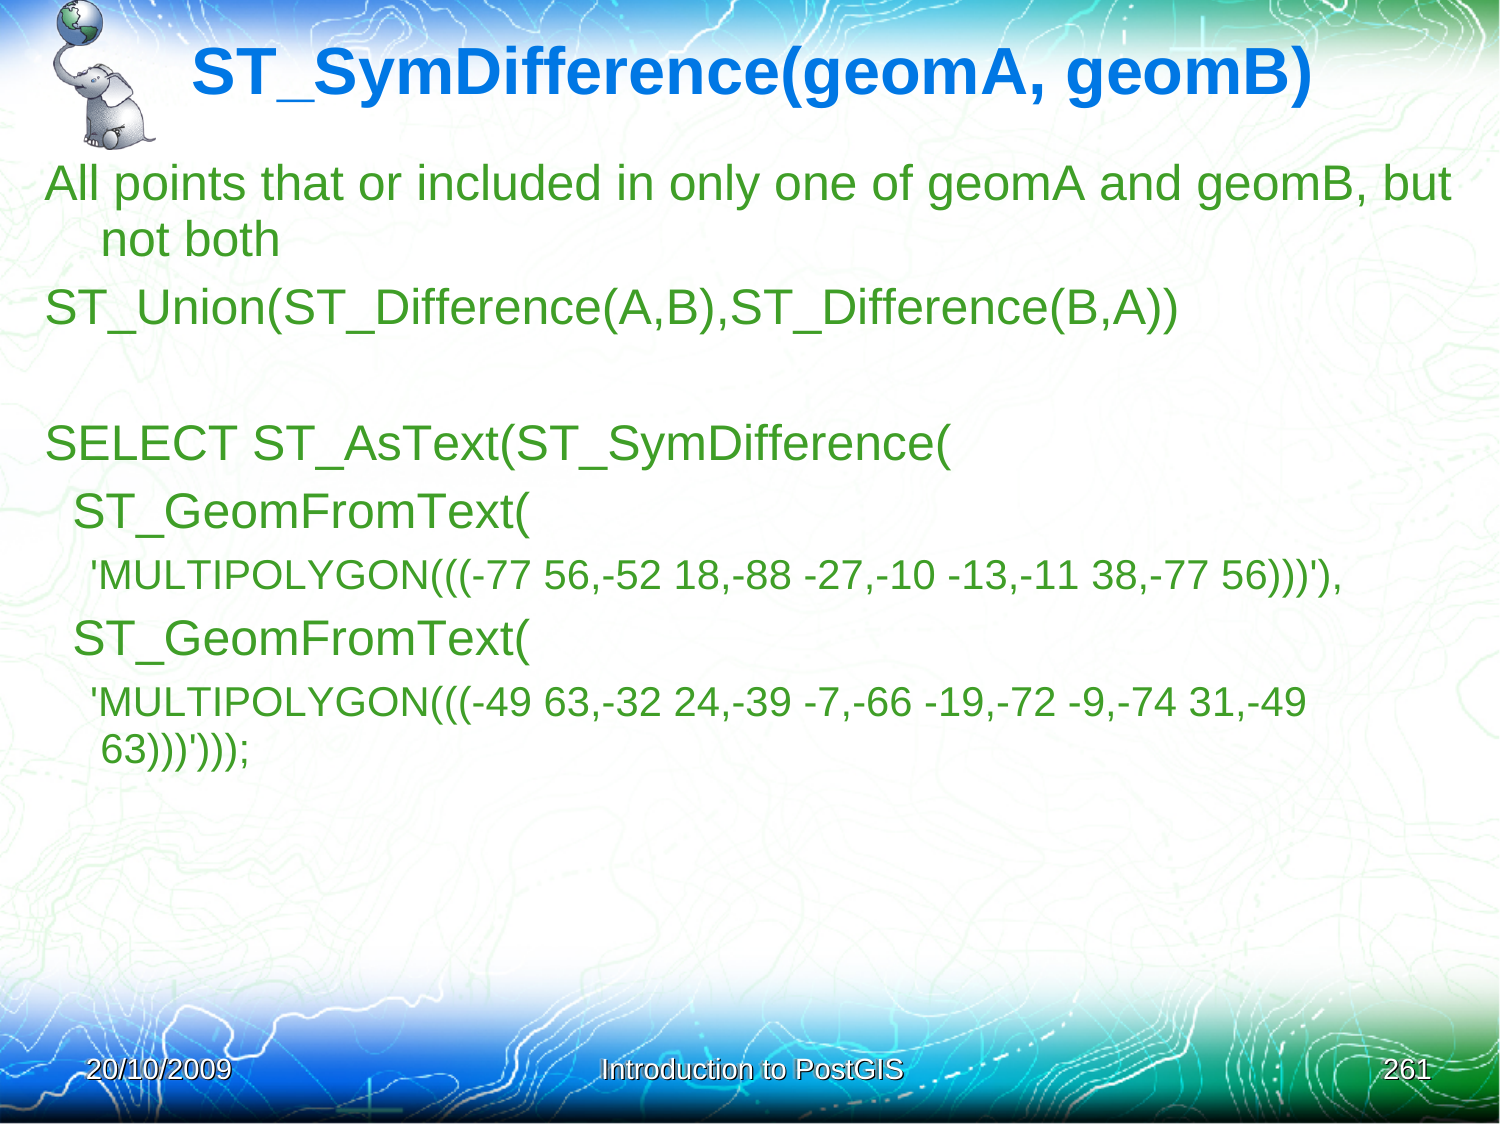

# ST_SymDifference(geomA, geomB)
All points that or included in only one of geomA and geomB, but not both
ST_Union(ST_Difference(A,B),ST_Difference(B,A))
SELECT ST_AsText(ST_SymDifference(
 ST_GeomFromText(
 'MULTIPOLYGON(((-77 56,-52 18,-88 -27,-10 -13,-11 38,-77 56)))'),
 ST_GeomFromText(
 'MULTIPOLYGON(((-49 63,-32 24,-39 -7,-66 -19,-72 -9,-74 31,-49 63)))')));
20/10/2009
Introduction to PostGIS
261